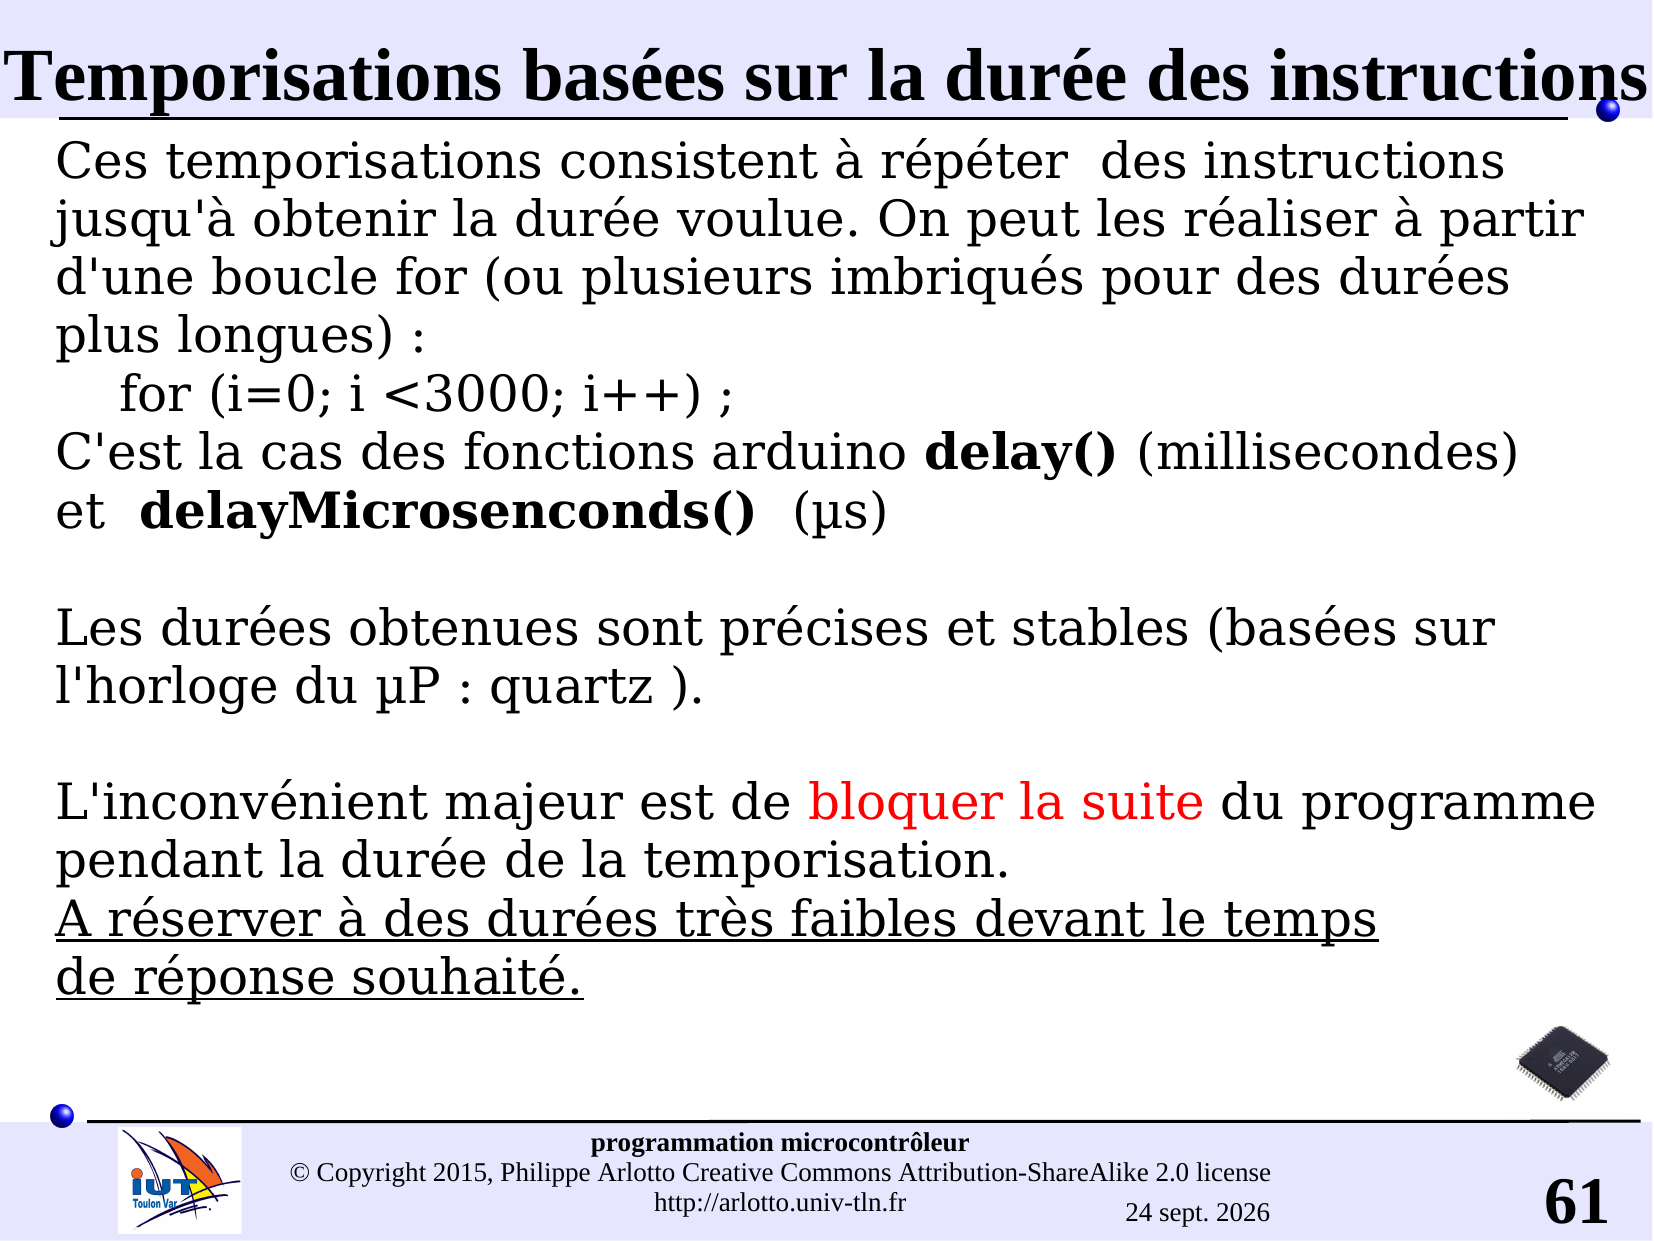

# Temporisations basées sur la durée des instructions
Ces temporisations consistent à répéter des instructions
jusqu'à obtenir la durée voulue. On peut les réaliser à partir
d'une boucle for (ou plusieurs imbriqués pour des durées
plus longues) :
 for (i=0; i <3000; i++) ;
C'est la cas des fonctions arduino delay() (millisecondes)
et delayMicrosenconds() (µs)
Les durées obtenues sont précises et stables (basées sur
l'horloge du µP : quartz ).
L'inconvénient majeur est de bloquer la suite du programme
pendant la durée de la temporisation.
A réserver à des durées très faibles devant le temps
de réponse souhaité.